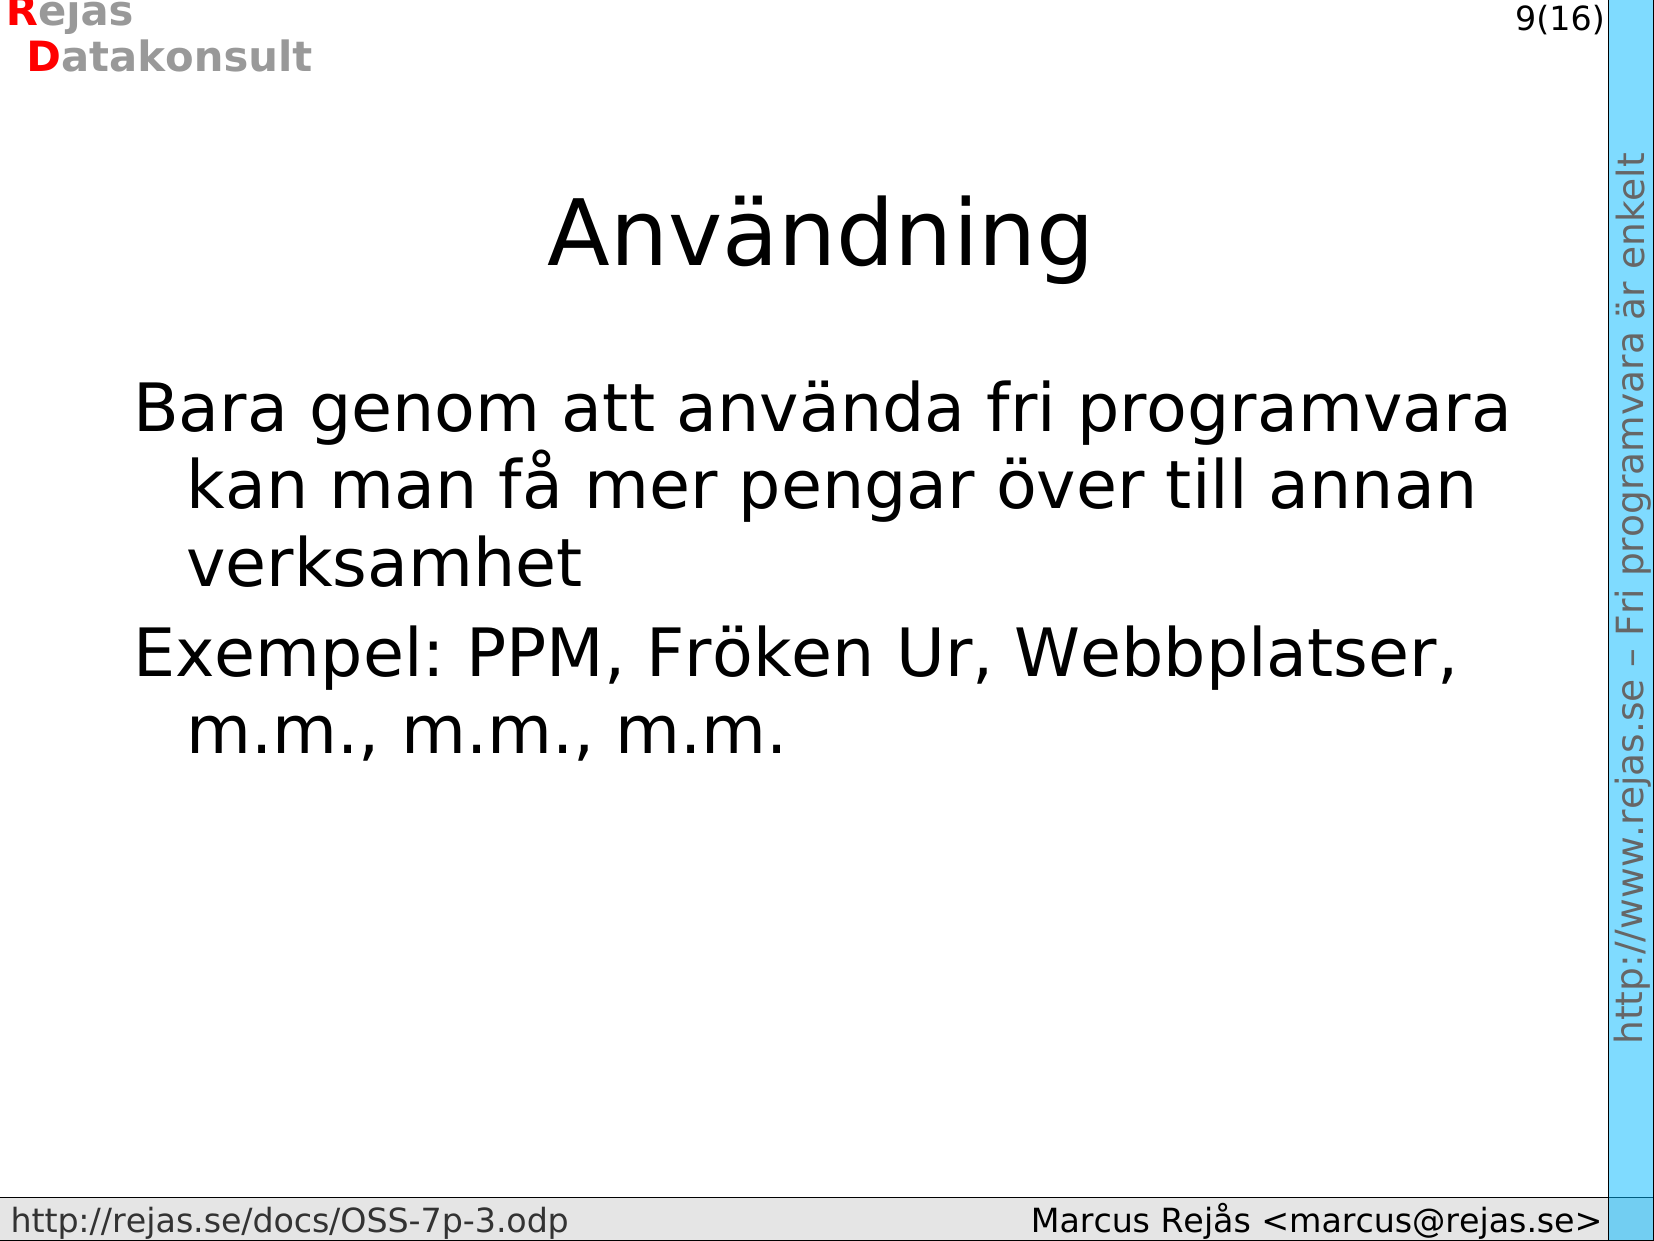

# Användning
Bara genom att använda fri programvara kan man få mer pengar över till annan verksamhet
Exempel: PPM, Fröken Ur, Webbplatser, m.m., m.m., m.m.